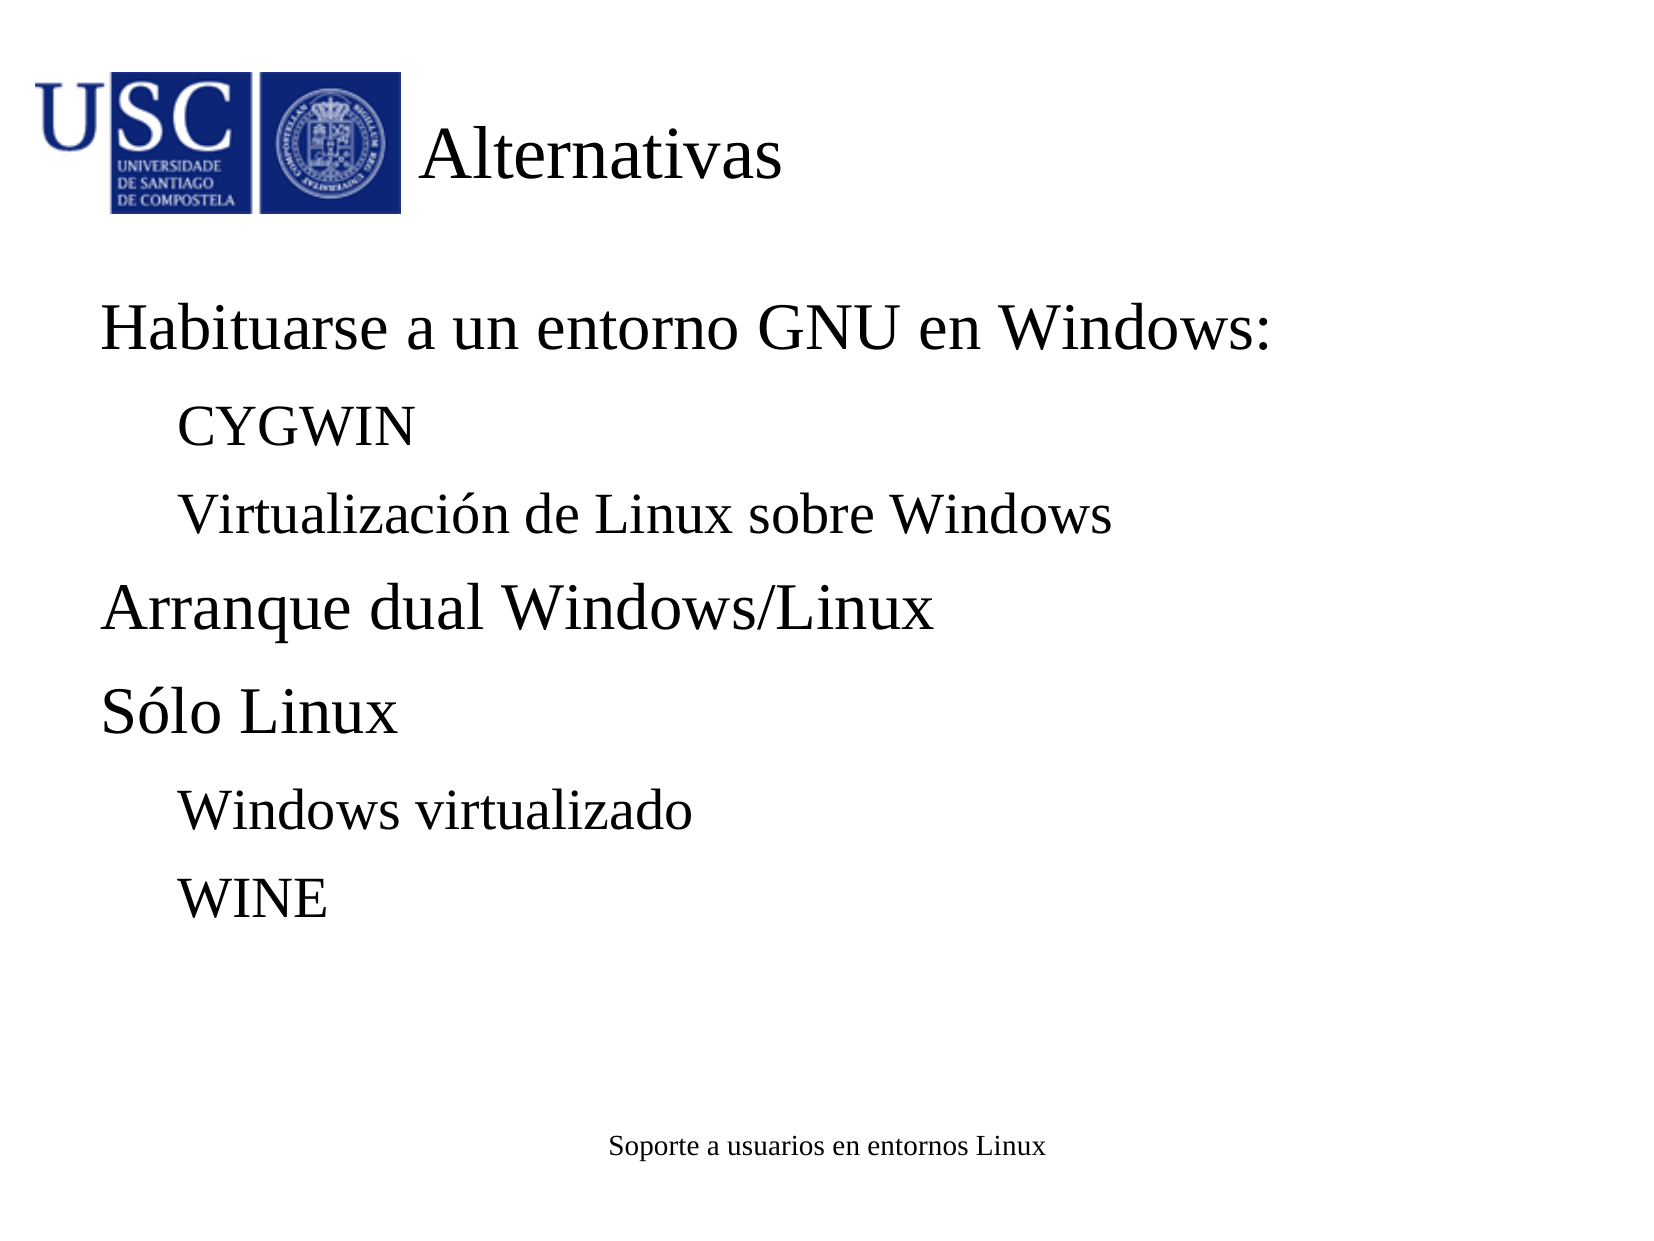

# Alternativas
Habituarse a un entorno GNU en Windows:
CYGWIN
Virtualización de Linux sobre Windows
Arranque dual Windows/Linux
Sólo Linux
Windows virtualizado
WINE